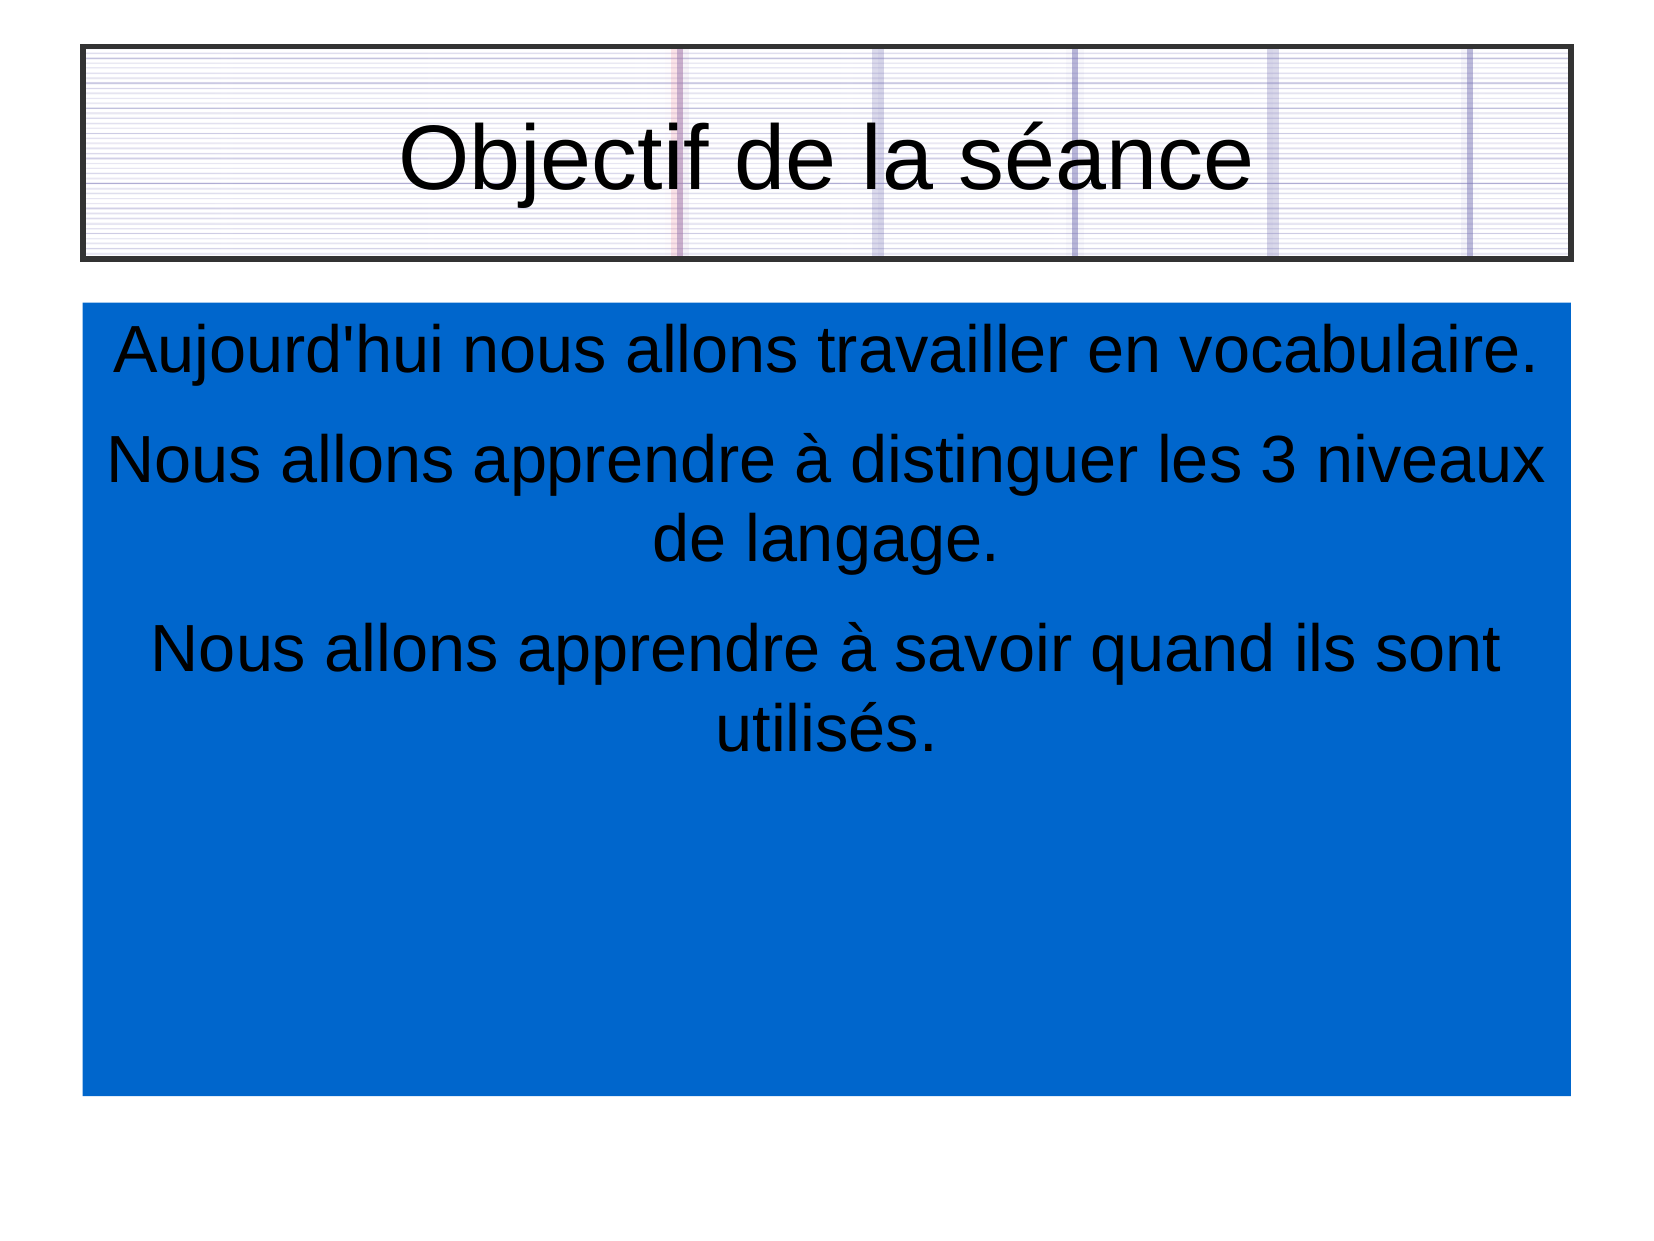

# Objectif de la séance
Aujourd'hui nous allons travailler en vocabulaire.
Nous allons apprendre à distinguer les 3 niveaux de langage.
Nous allons apprendre à savoir quand ils sont utilisés.